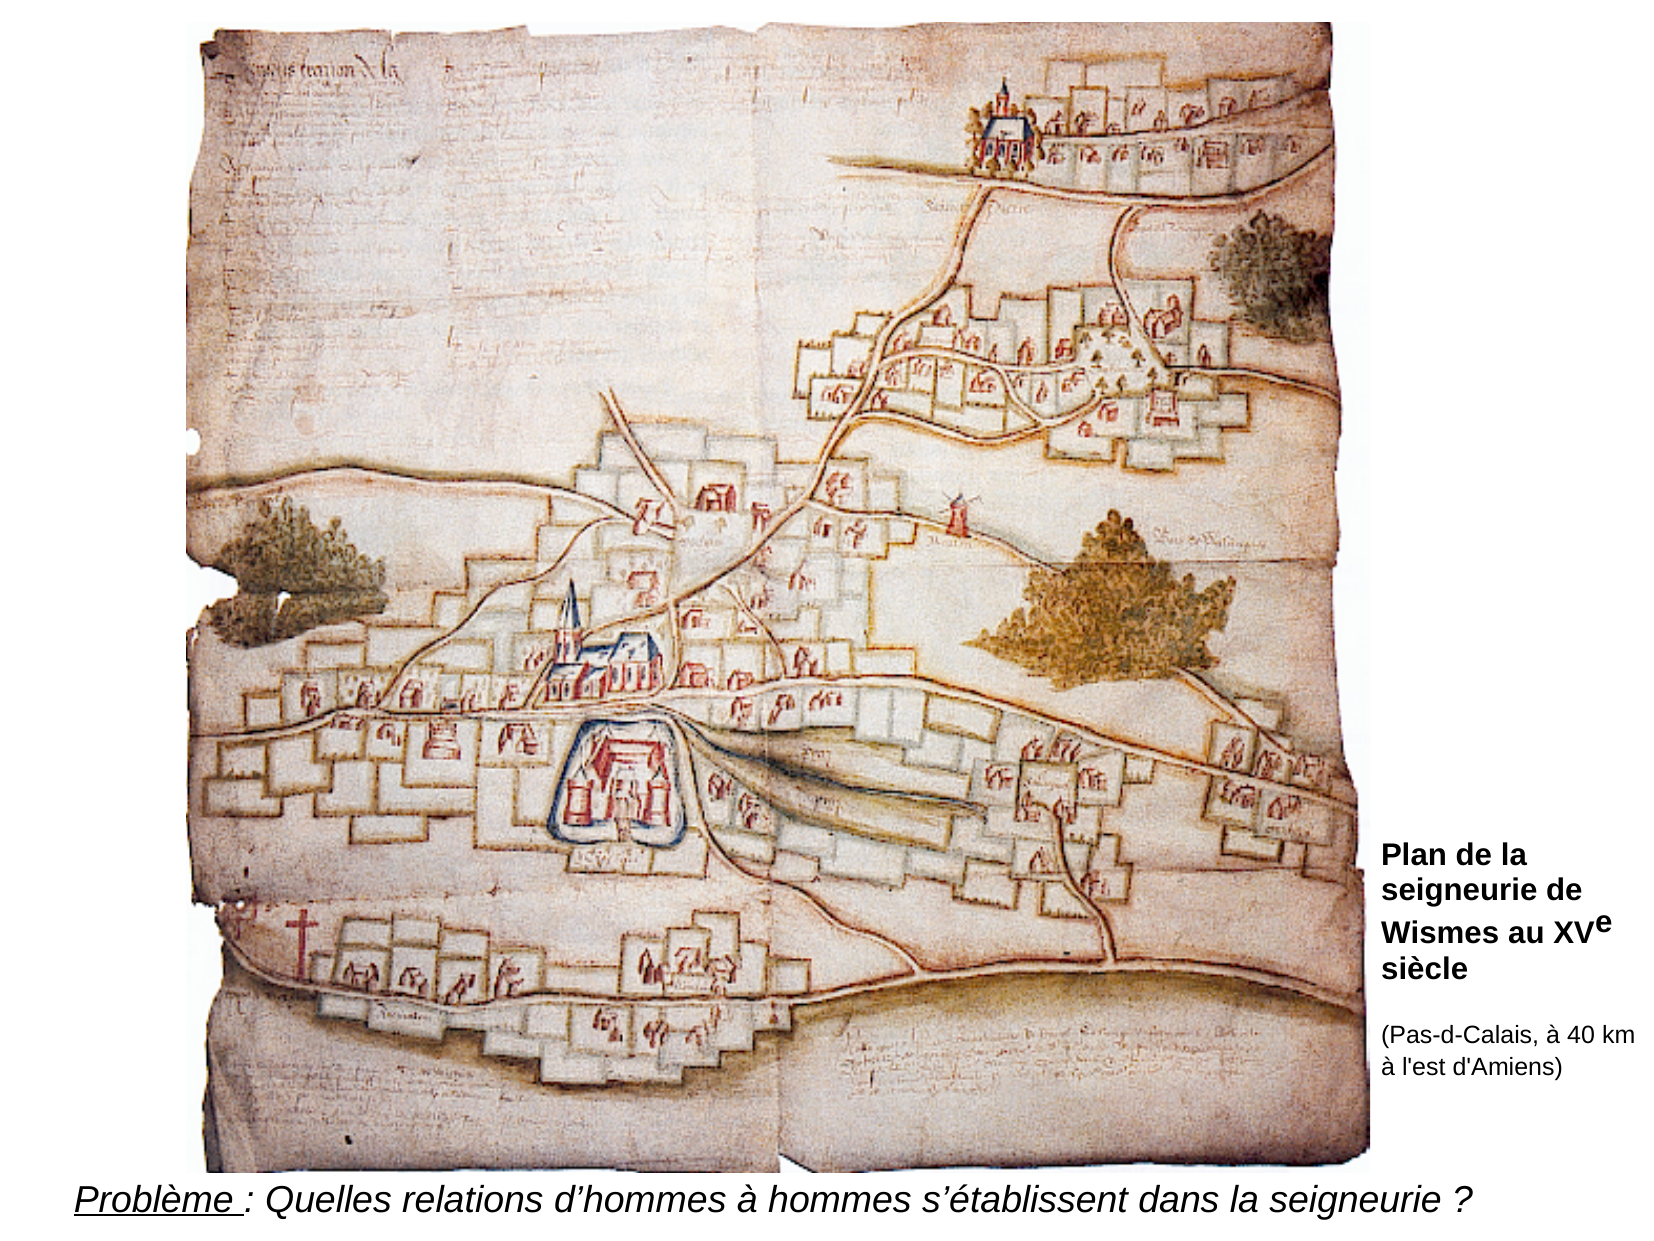

Plan de la seigneurie de Wismes au XVe siècle
(Pas-d-Calais, à 40 km à l'est d'Amiens)
Problème : Quelles relations d’hommes à hommes s’établissent dans la seigneurie ?